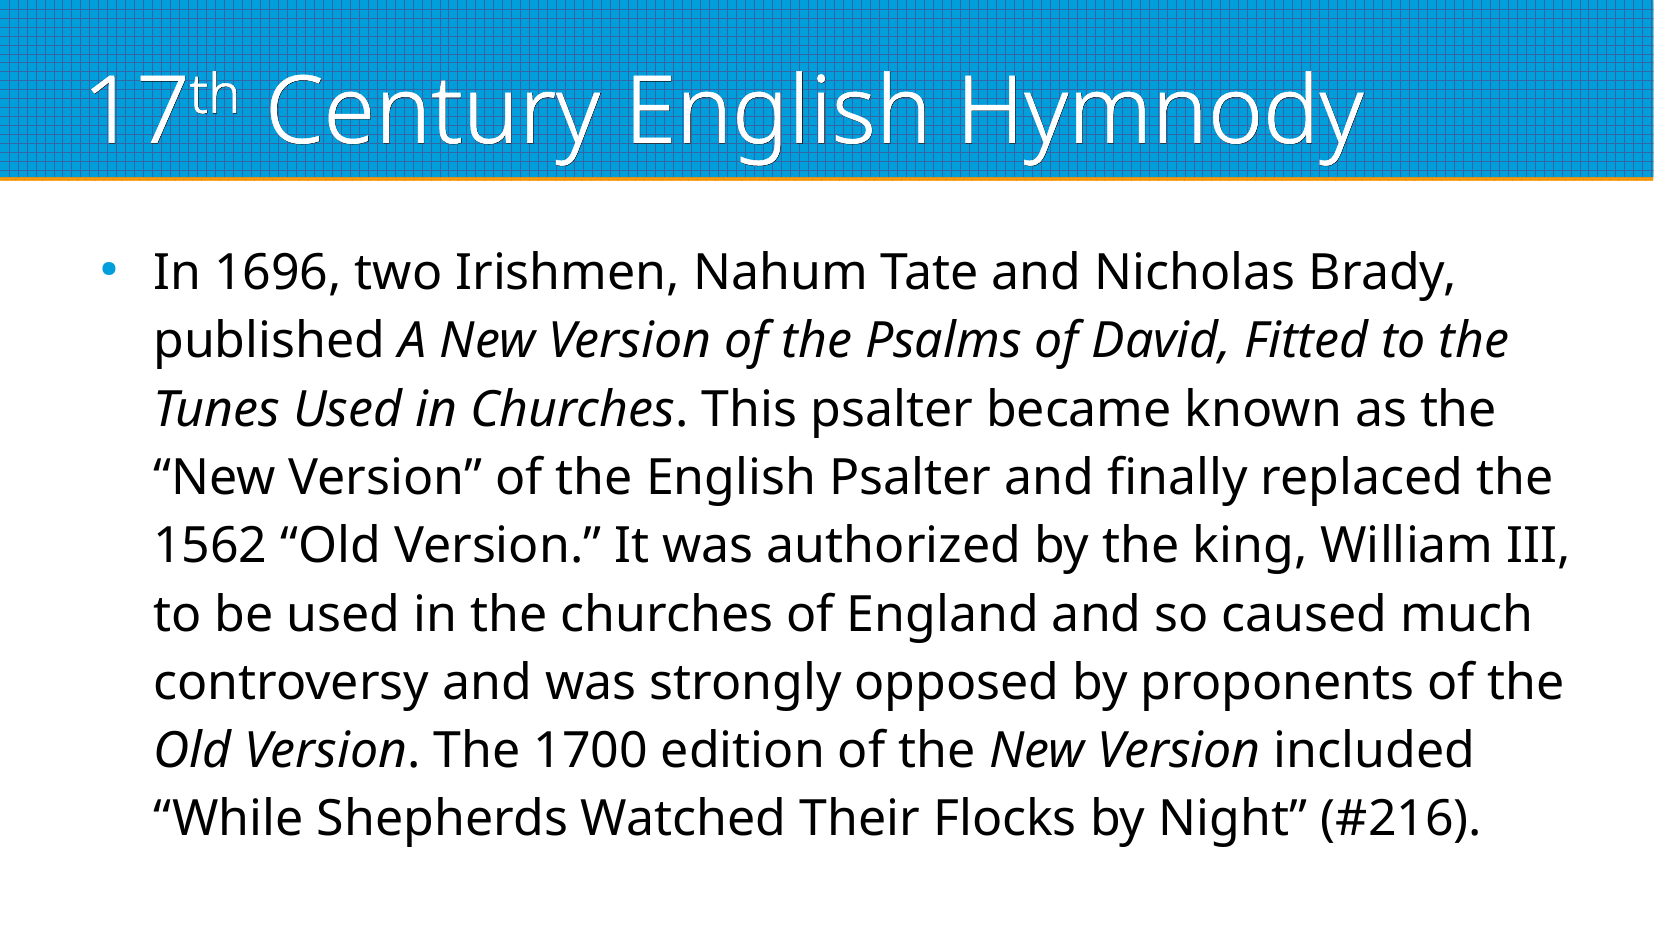

# 17th Century English Hymnody
In 1696, two Irishmen, Nahum Tate and Nicholas Brady, published A New Version of the Psalms of David, Fitted to the Tunes Used in Churches. This psalter became known as the “New Version” of the English Psalter and finally replaced the 1562 “Old Version.” It was authorized by the king, William III, to be used in the churches of England and so caused much controversy and was strongly opposed by proponents of the Old Version. The 1700 edition of the New Version included “While Shepherds Watched Their Flocks by Night” (#216).